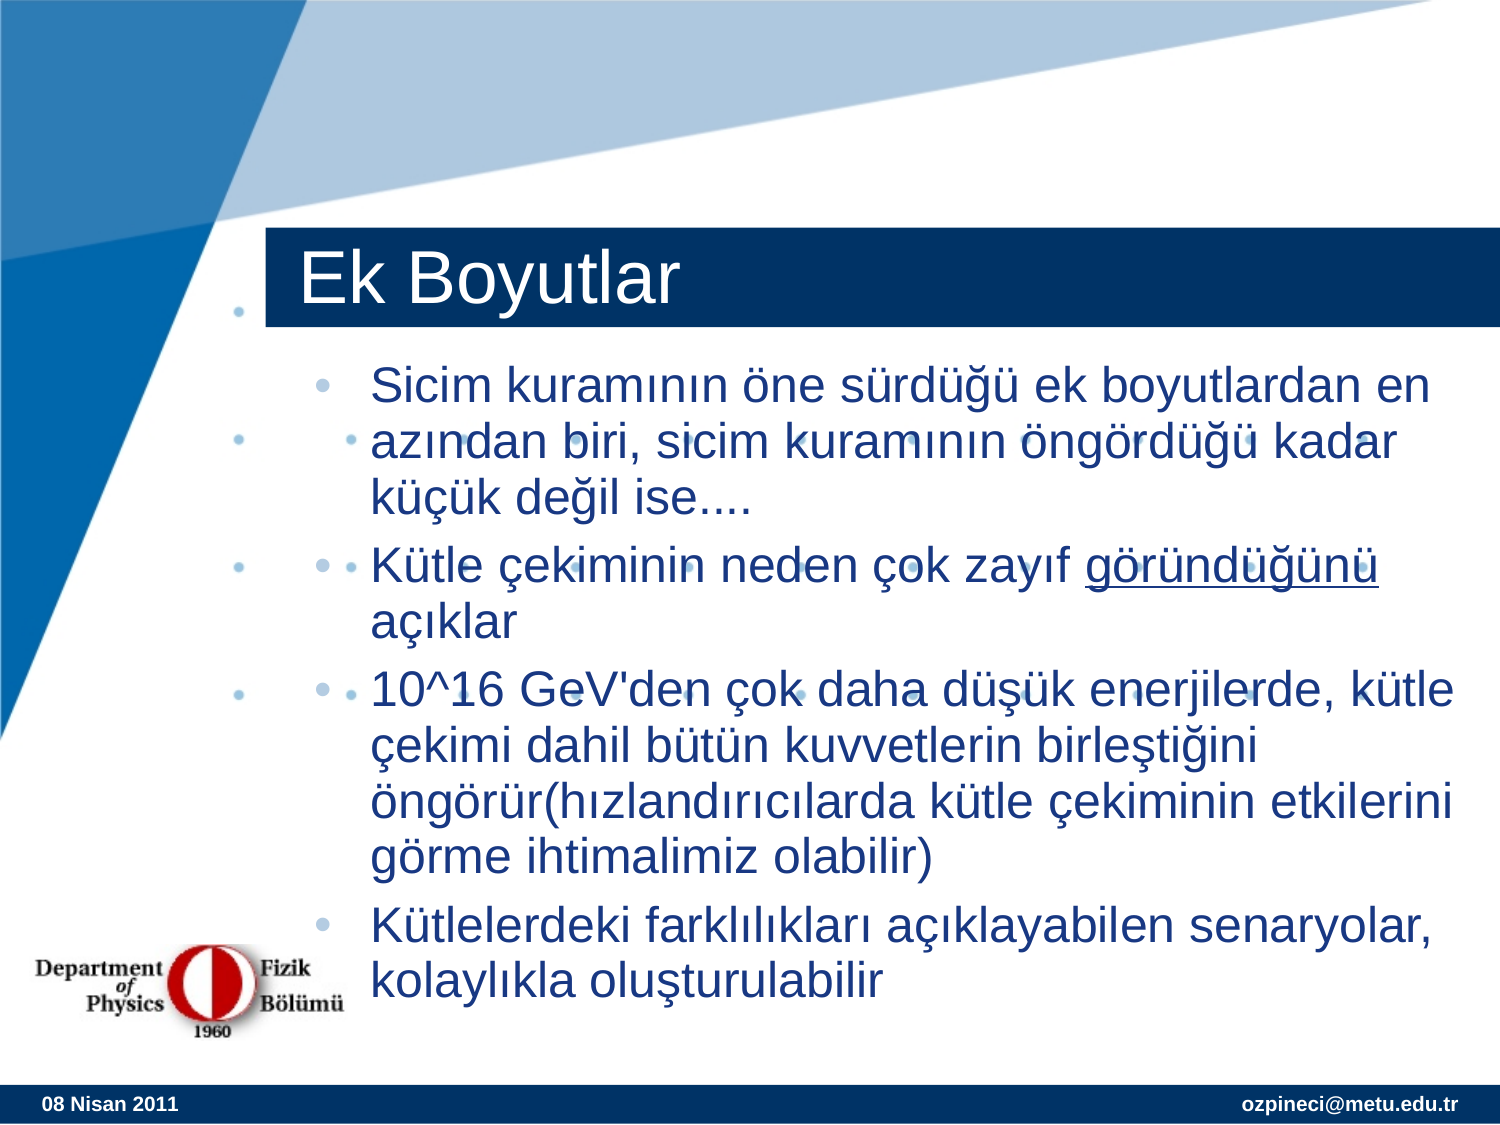

# Ek Boyutlar
Sicim kuramının öne sürdüğü ek boyutlardan en azından biri, sicim kuramının öngördüğü kadar küçük değil ise....
Kütle çekiminin neden çok zayıf göründüğünü açıklar
10^16 GeV'den çok daha düşük enerjilerde, kütle çekimi dahil bütün kuvvetlerin birleştiğini öngörür(hızlandırıcılarda kütle çekiminin etkilerini görme ihtimalimiz olabilir)
Kütlelerdeki farklılıkları açıklayabilen senaryolar, kolaylıkla oluşturulabilir